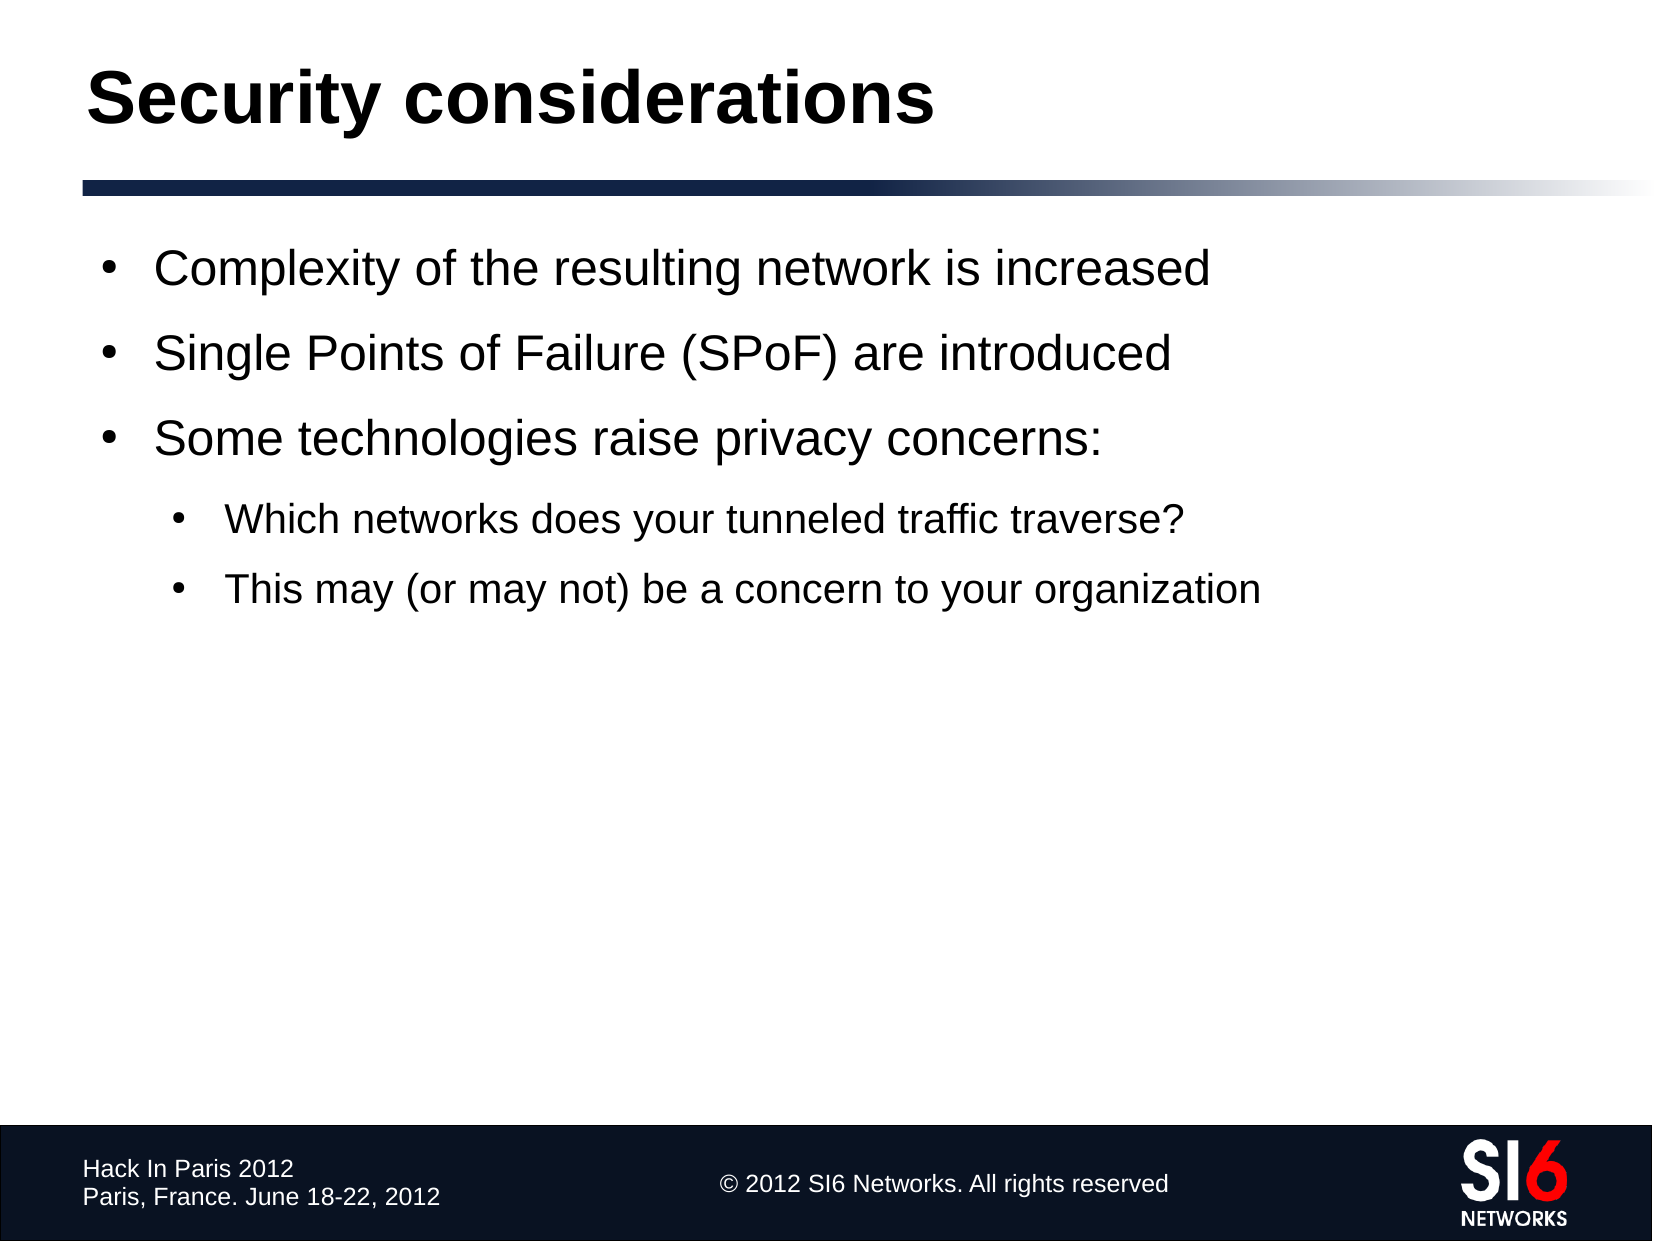

# Security considerations
Complexity of the resulting network is increased
Single Points of Failure (SPoF) are introduced
Some technologies raise privacy concerns:
Which networks does your tunneled traffic traverse?
This may (or may not) be a concern to your organization
Congreso de Seguridad en Computo 2011